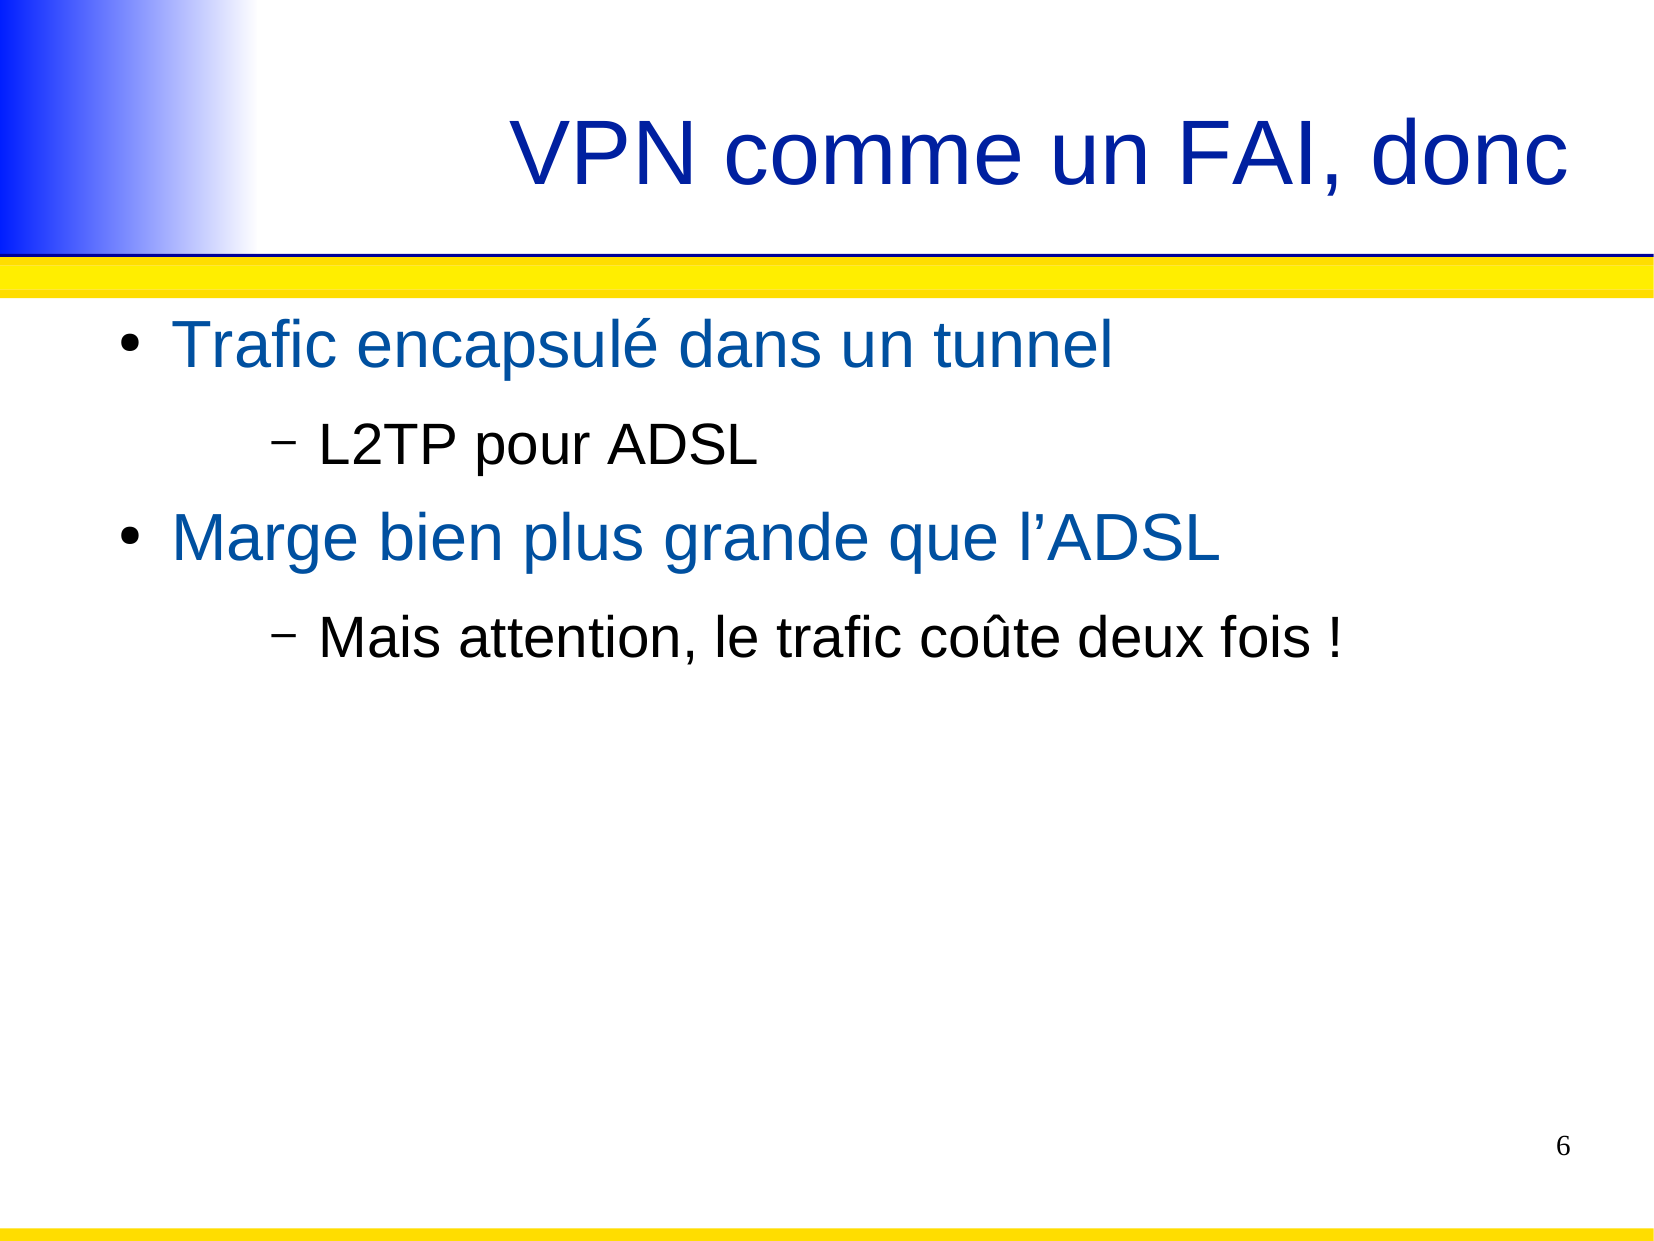

# VPN comme un FAI, donc
Trafic encapsulé dans un tunnel
L2TP pour ADSL
Marge bien plus grande que l’ADSL
Mais attention, le trafic coûte deux fois !
6